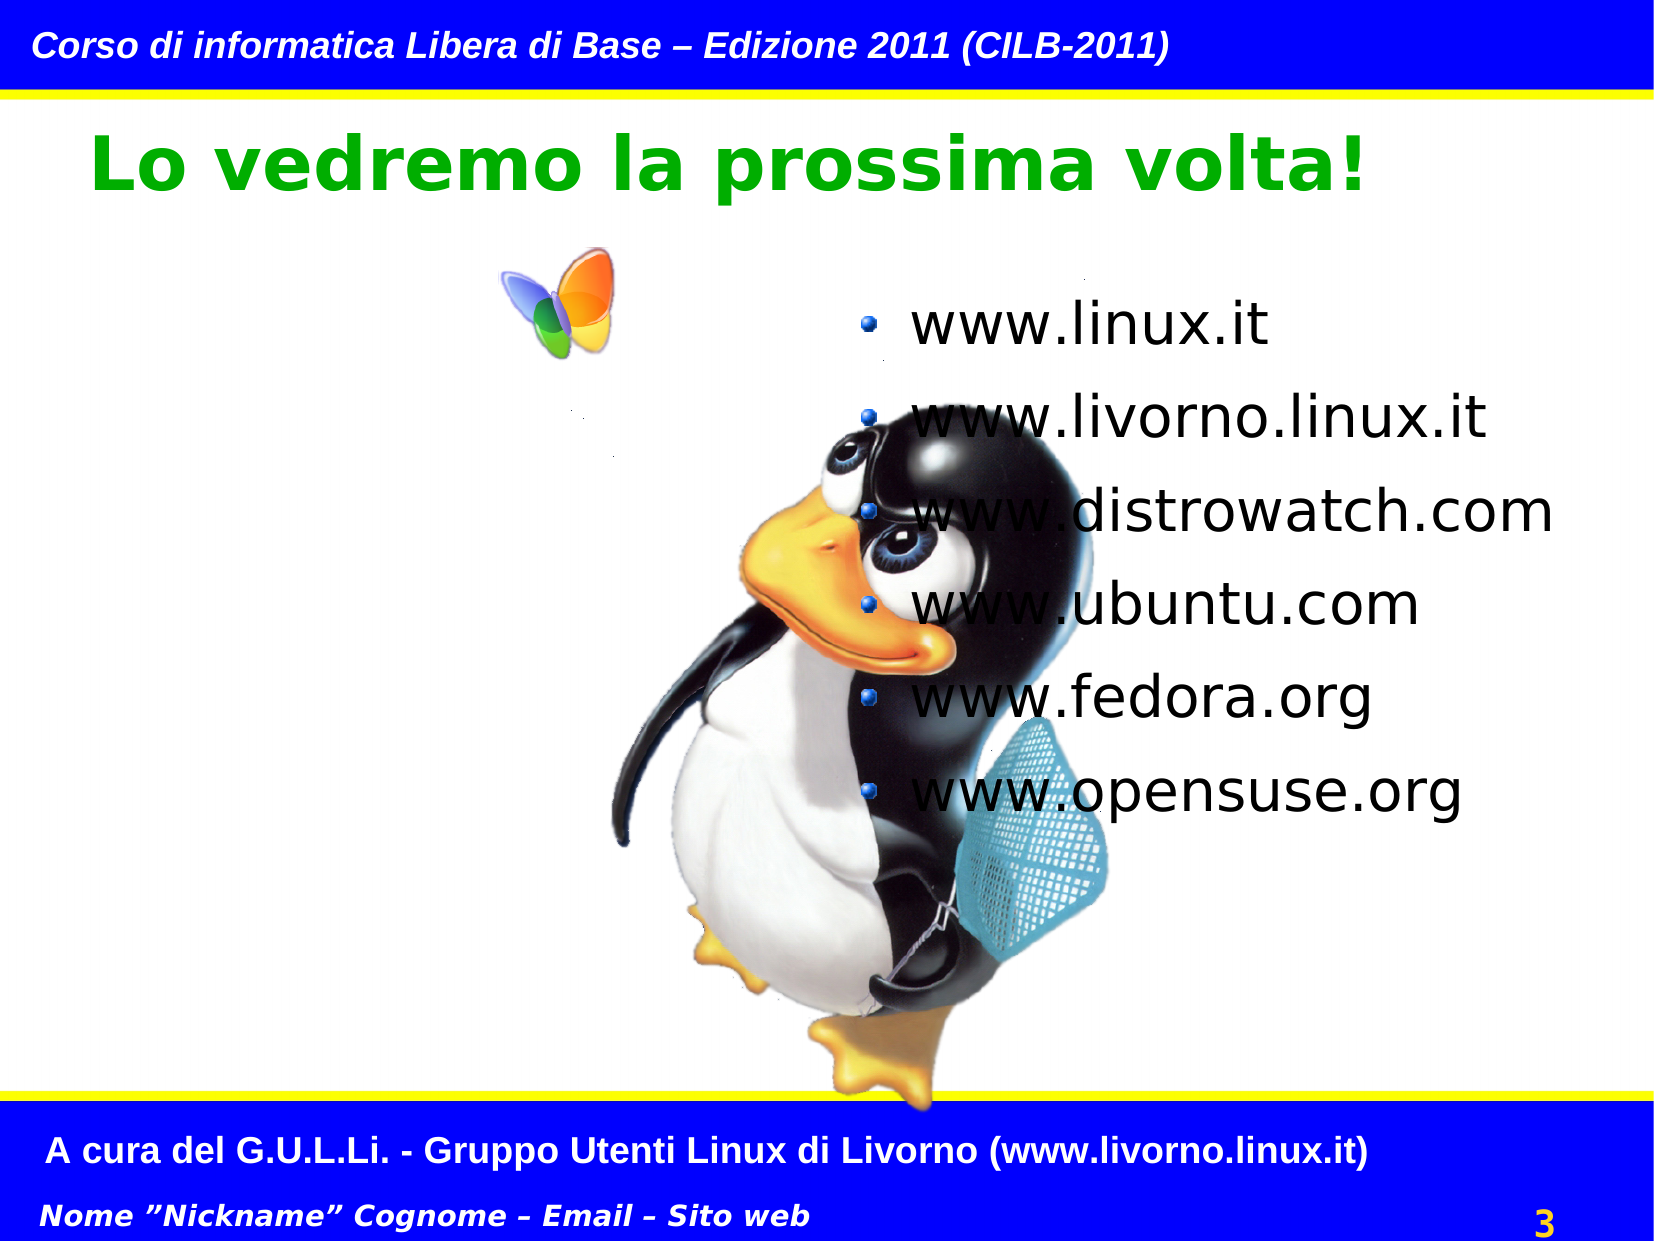

# Lo vedremo la prossima volta!
www.linux.it
www.livorno.linux.it
www.distrowatch.com
www.ubuntu.com
www.fedora.org
www.opensuse.org